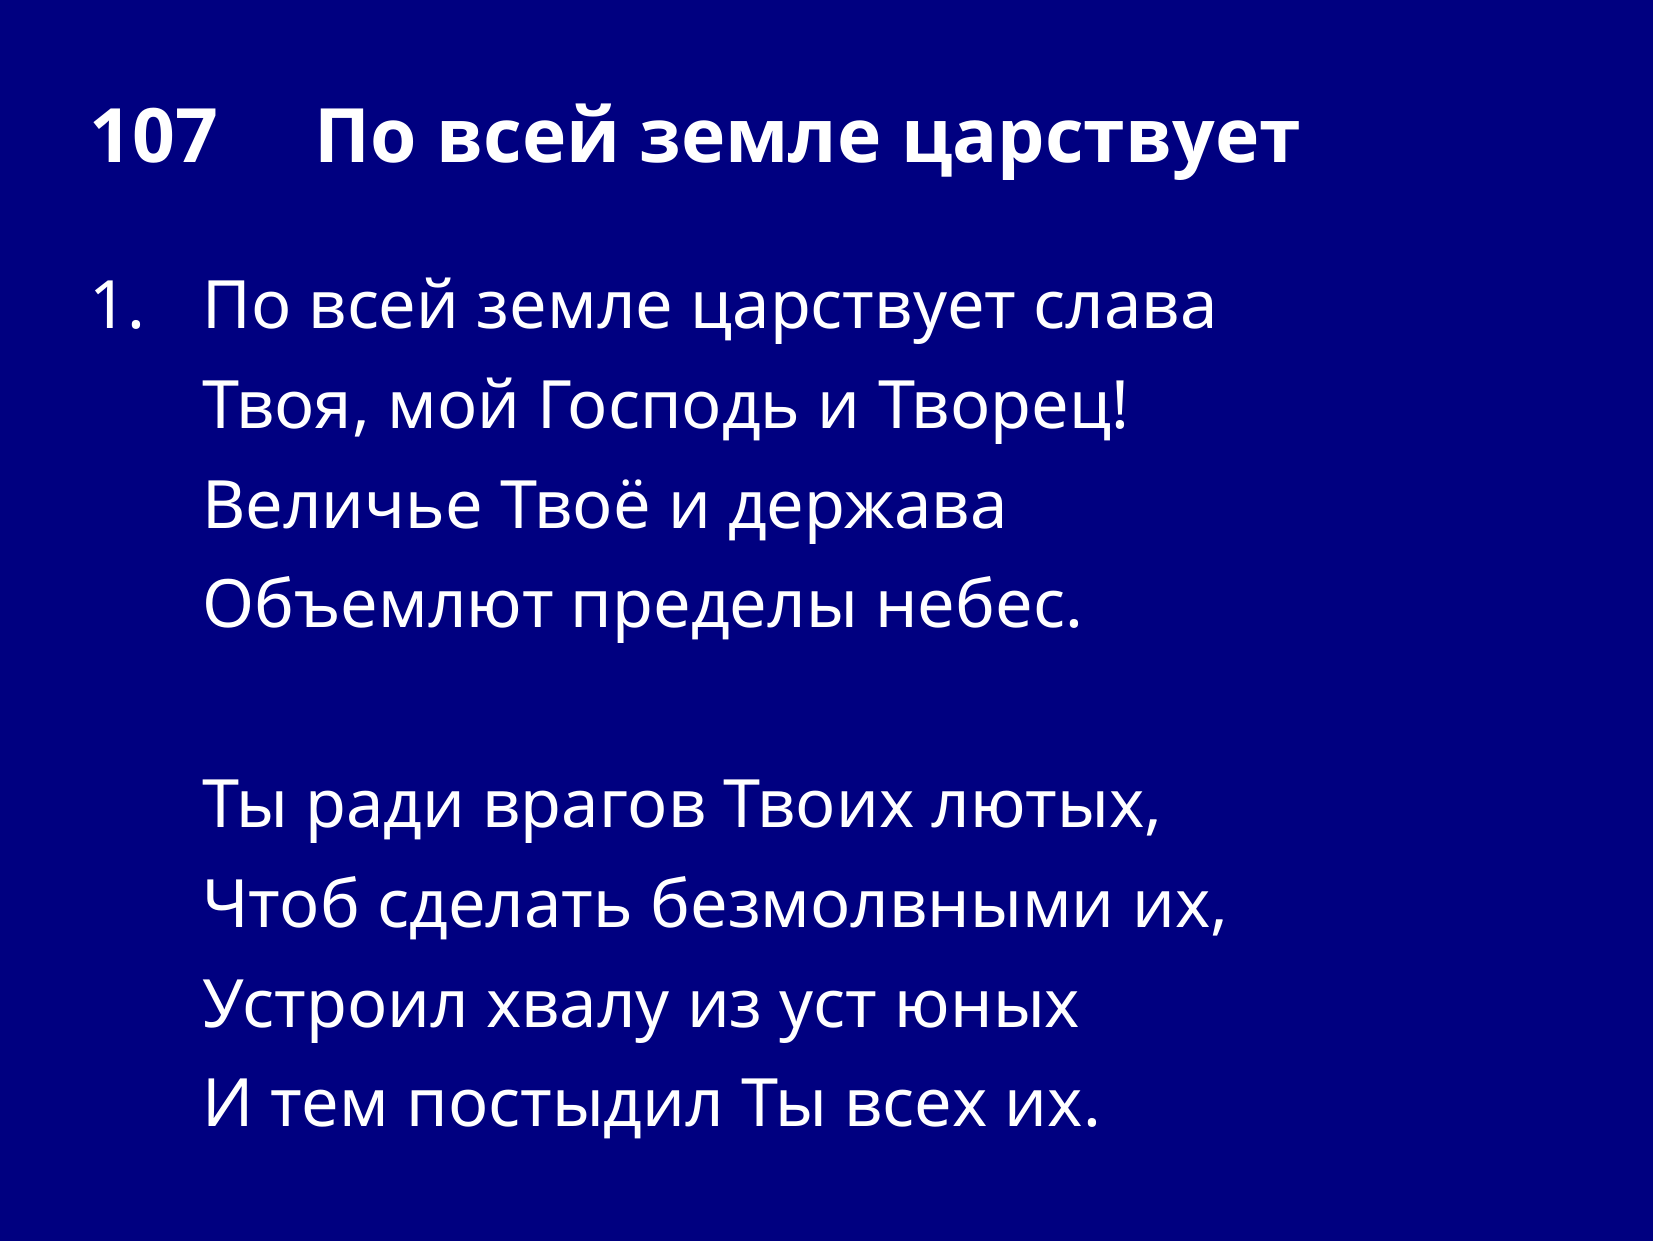

107	По всей земле царствует
1.	По всей земле царствует слава
	Твоя, мой Господь и Творец!
	Величье Твоё и держава
	Объемлют пределы небес.
	Ты ради врагов Твоих лютых,
	Чтоб сделать безмолвными их,
	Устроил хвалу из уст юных
	И тем постыдил Ты всех их.